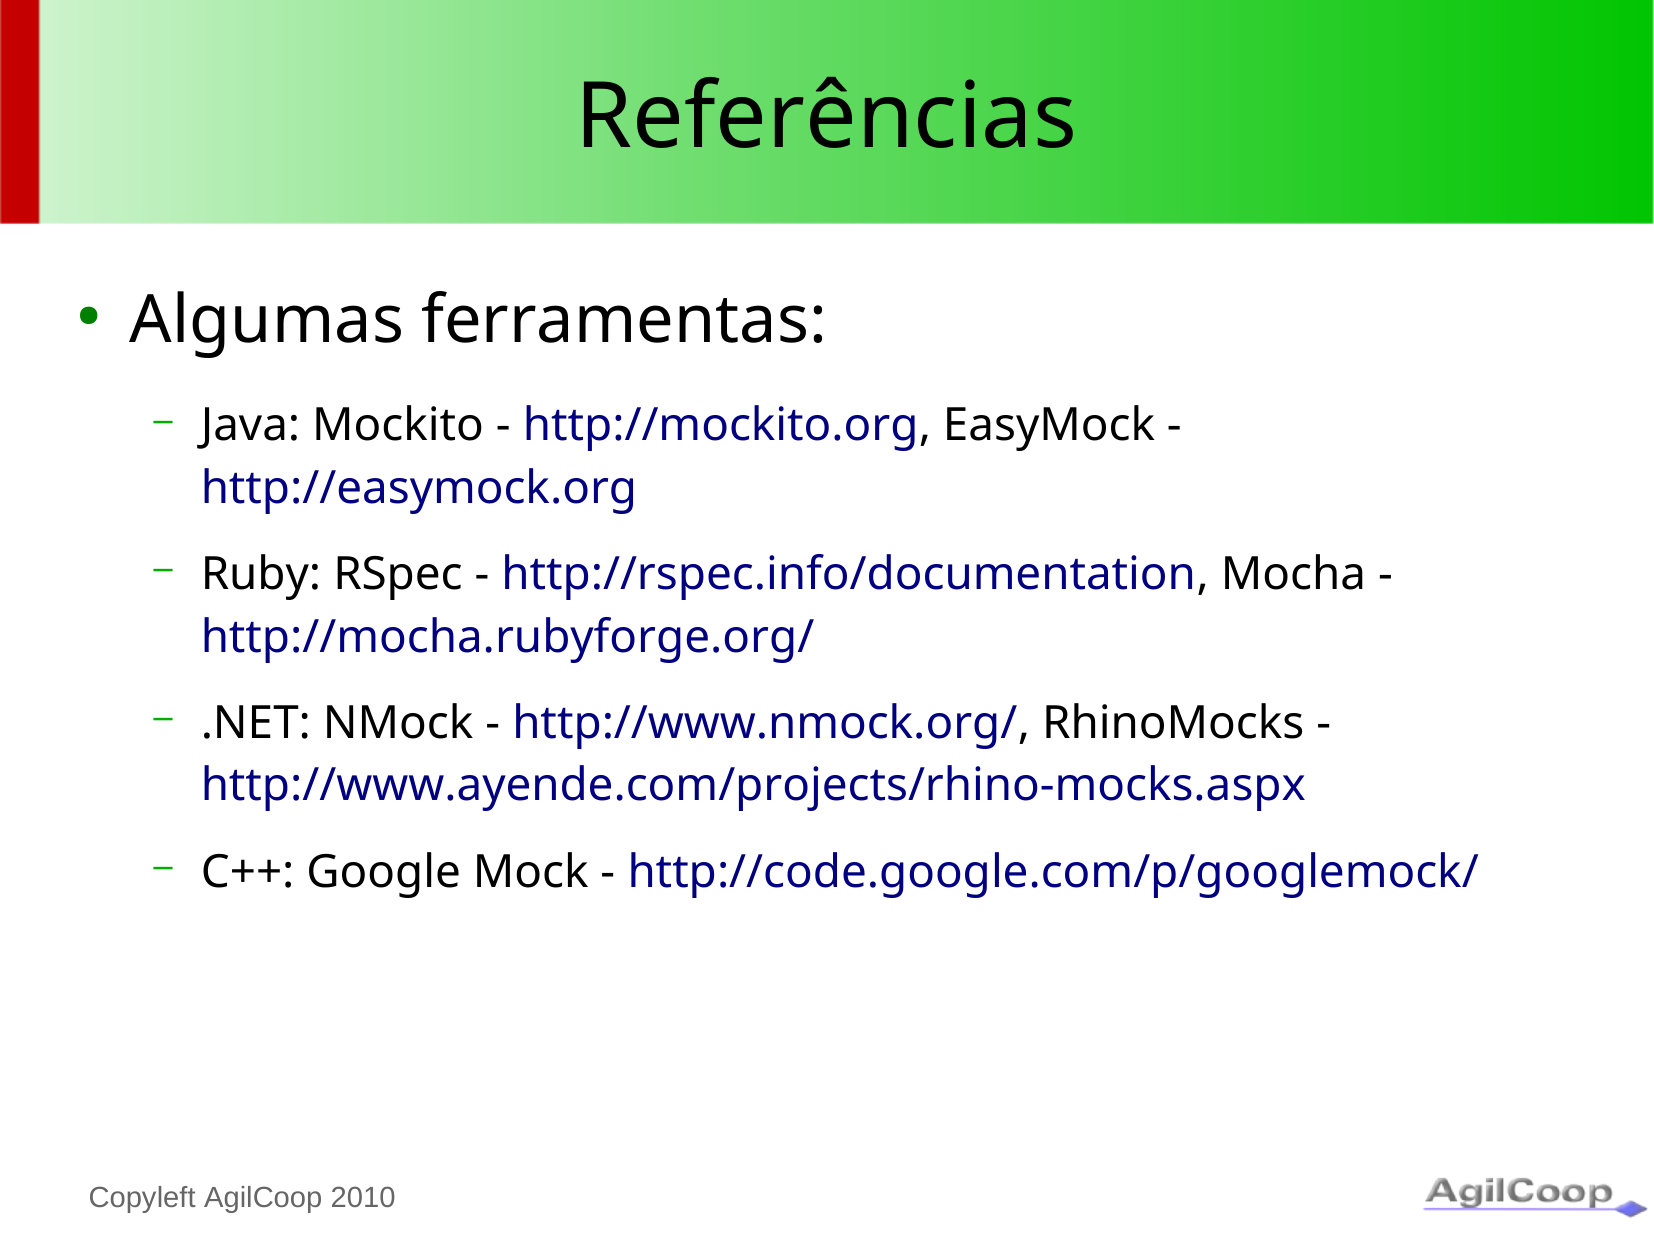

# Referências
Algumas ferramentas:
Java: Mockito - http://mockito.org, EasyMock - http://easymock.org
Ruby: RSpec - http://rspec.info/documentation, Mocha - http://mocha.rubyforge.org/
.NET: NMock - http://www.nmock.org/, RhinoMocks - http://www.ayende.com/projects/rhino-mocks.aspx
C++: Google Mock - http://code.google.com/p/googlemock/
Copyleft AgilCoop 2010